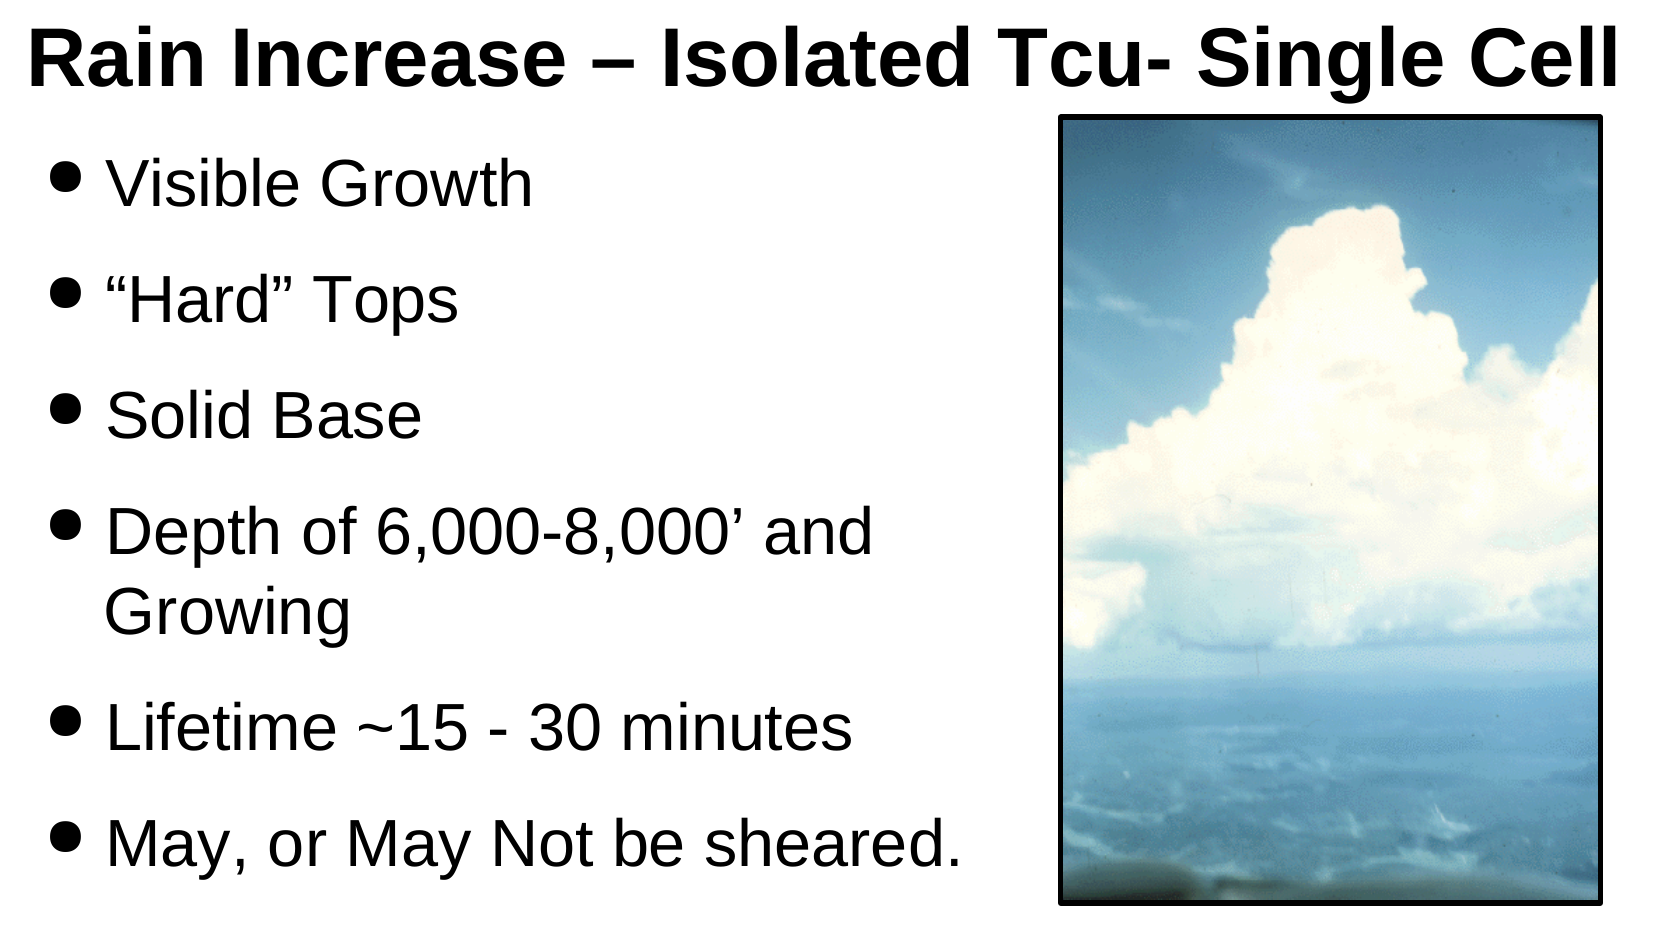

# Rain Increase – Isolated Tcu- Single Cell
 Visible Growth
 “Hard” Tops
 Solid Base
 Depth of 6,000-8,000’ and Growing
 Lifetime ~15 - 30 minutes
 May, or May Not be sheared.